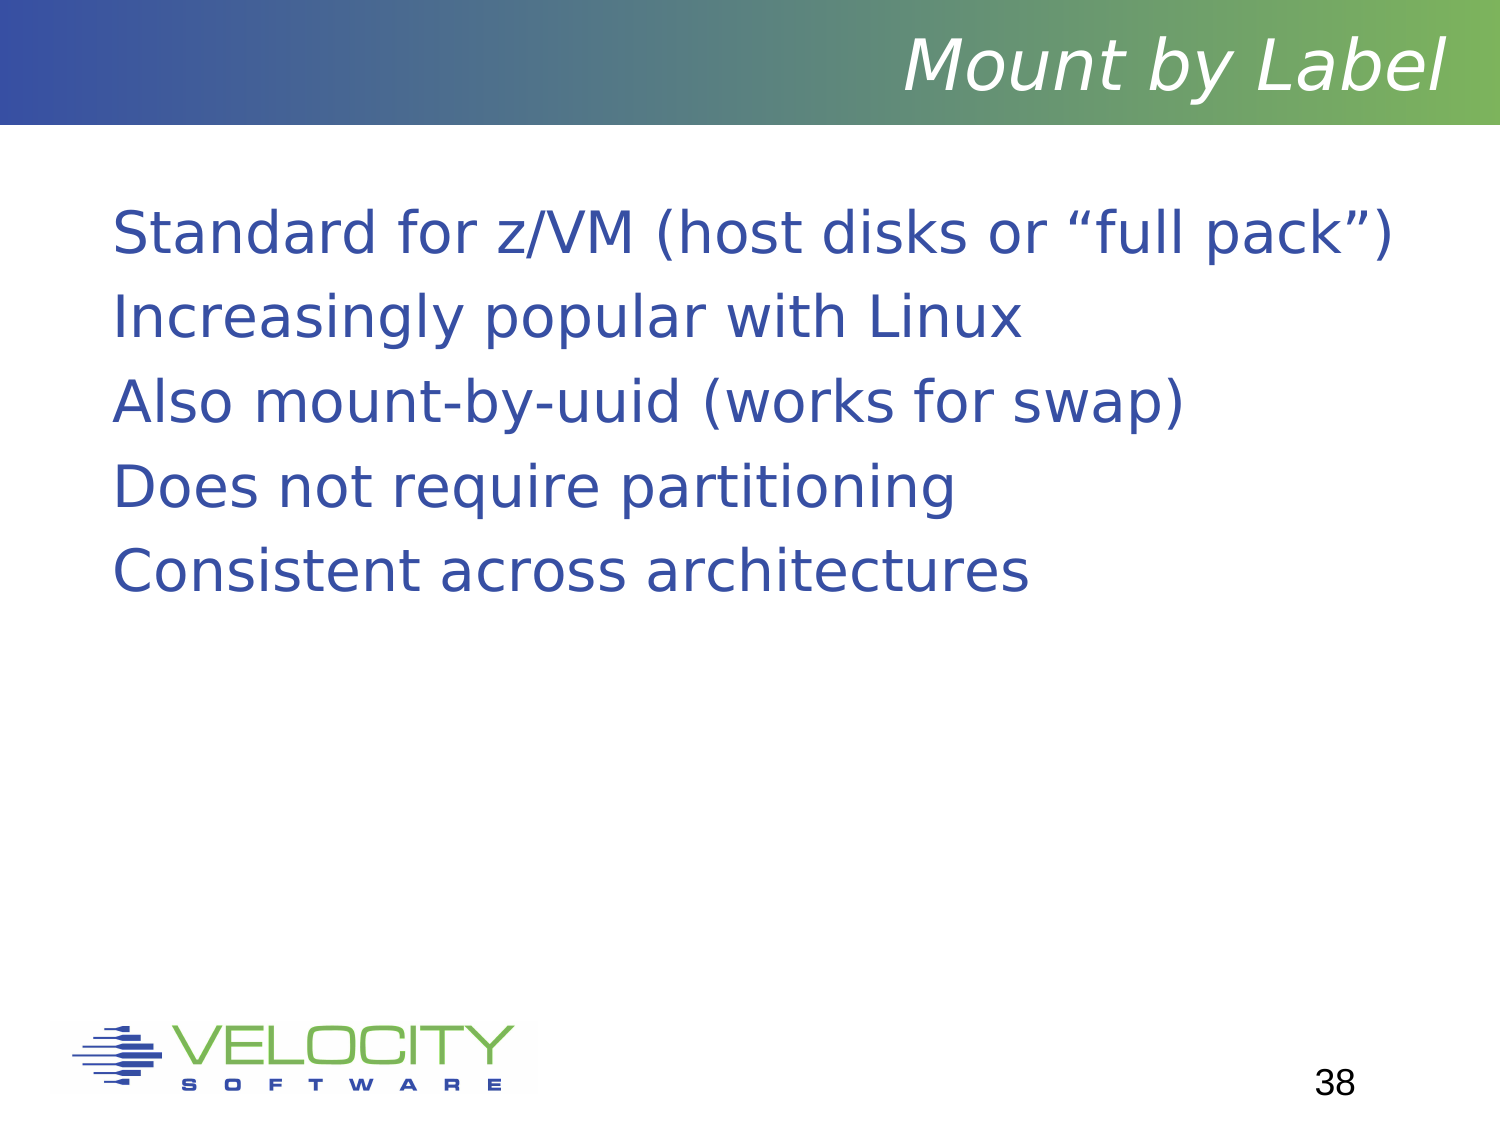

# Mount by Label
Standard for z/VM (host disks or “full pack”)
Increasingly popular with Linux
Also mount-by-uuid (works for swap)
Does not require partitioning
Consistent across architectures
38